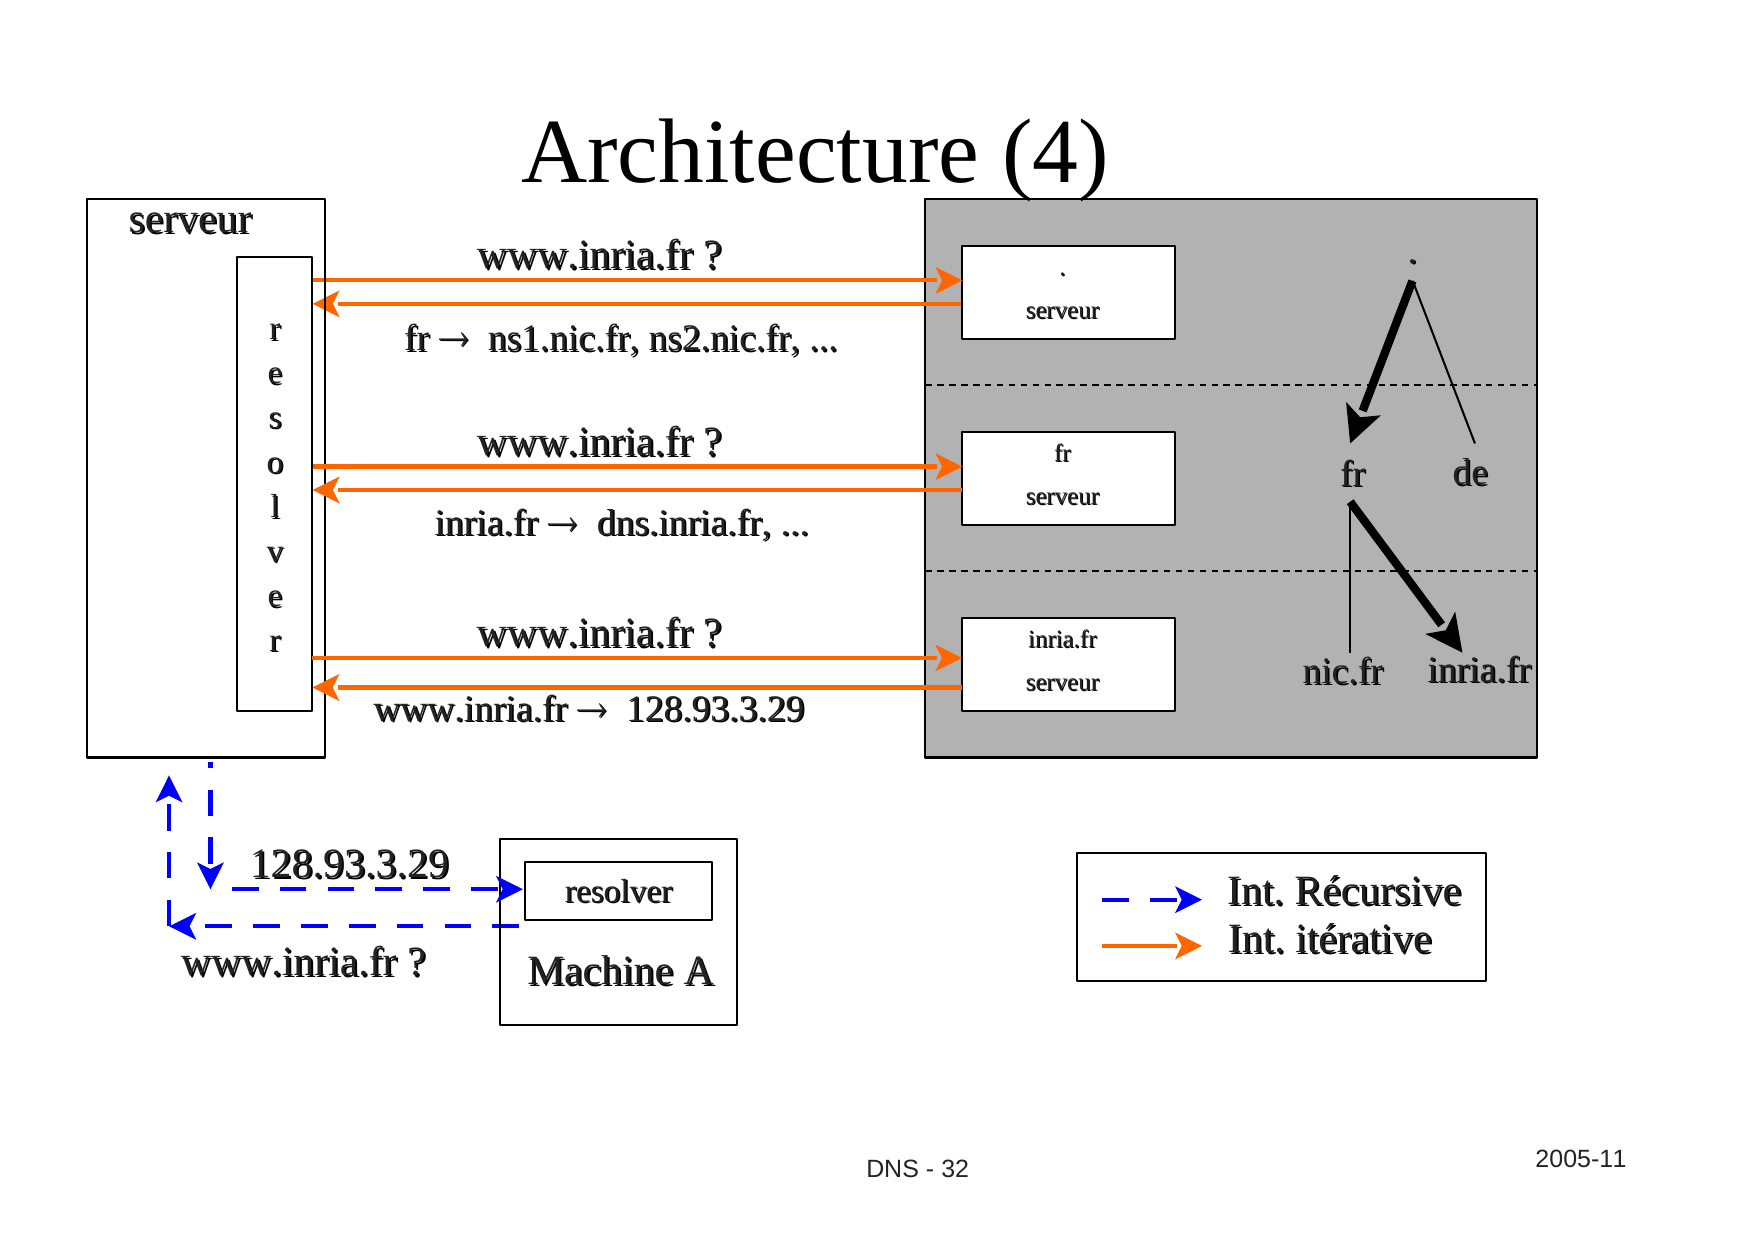

# Architecture (4)
serveur
.
fr
de
 fr ns1.nic.fr, ns2.nic.fr, ...
www.inria.fr ?
.
serveur
r
e
s
o
l
v
e
r
www.inria.fr ?
fr
serveur
inria.fr dns.inria.fr, ...
nic.fr
inria.fr
www.inria.fr ?
inria.fr
serveur
www.inria.fr 128.93.3.29
128.93.3.29
www.inria.fr ?
resolver
Machine A
Int. Récursive
Int. itérative